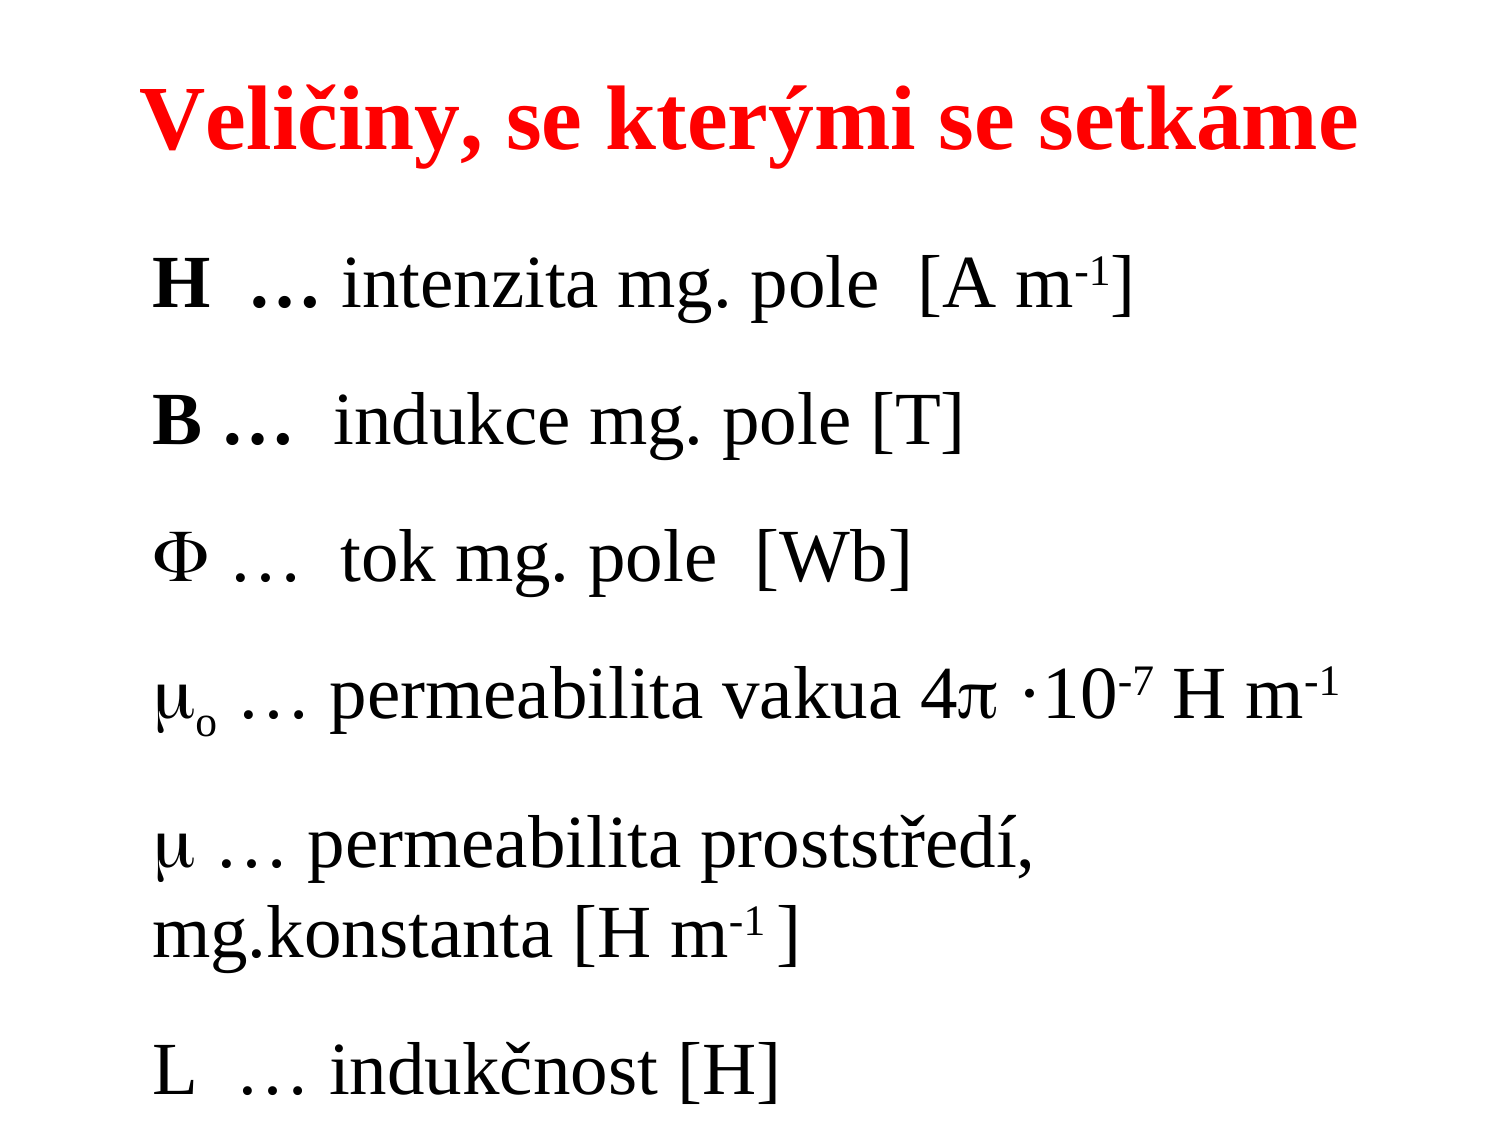

Veličiny, se kterými se setkáme
H … intenzita mg. pole [A m-1]
B … indukce mg. pole [T]
 … tok mg. pole [Wb]
o … permeabilita vakua 4 ·10-7 H m-1
 … permeabilita proststředí, 		 	mg.konstanta [H m-1 ]
L … indukčnost [H]